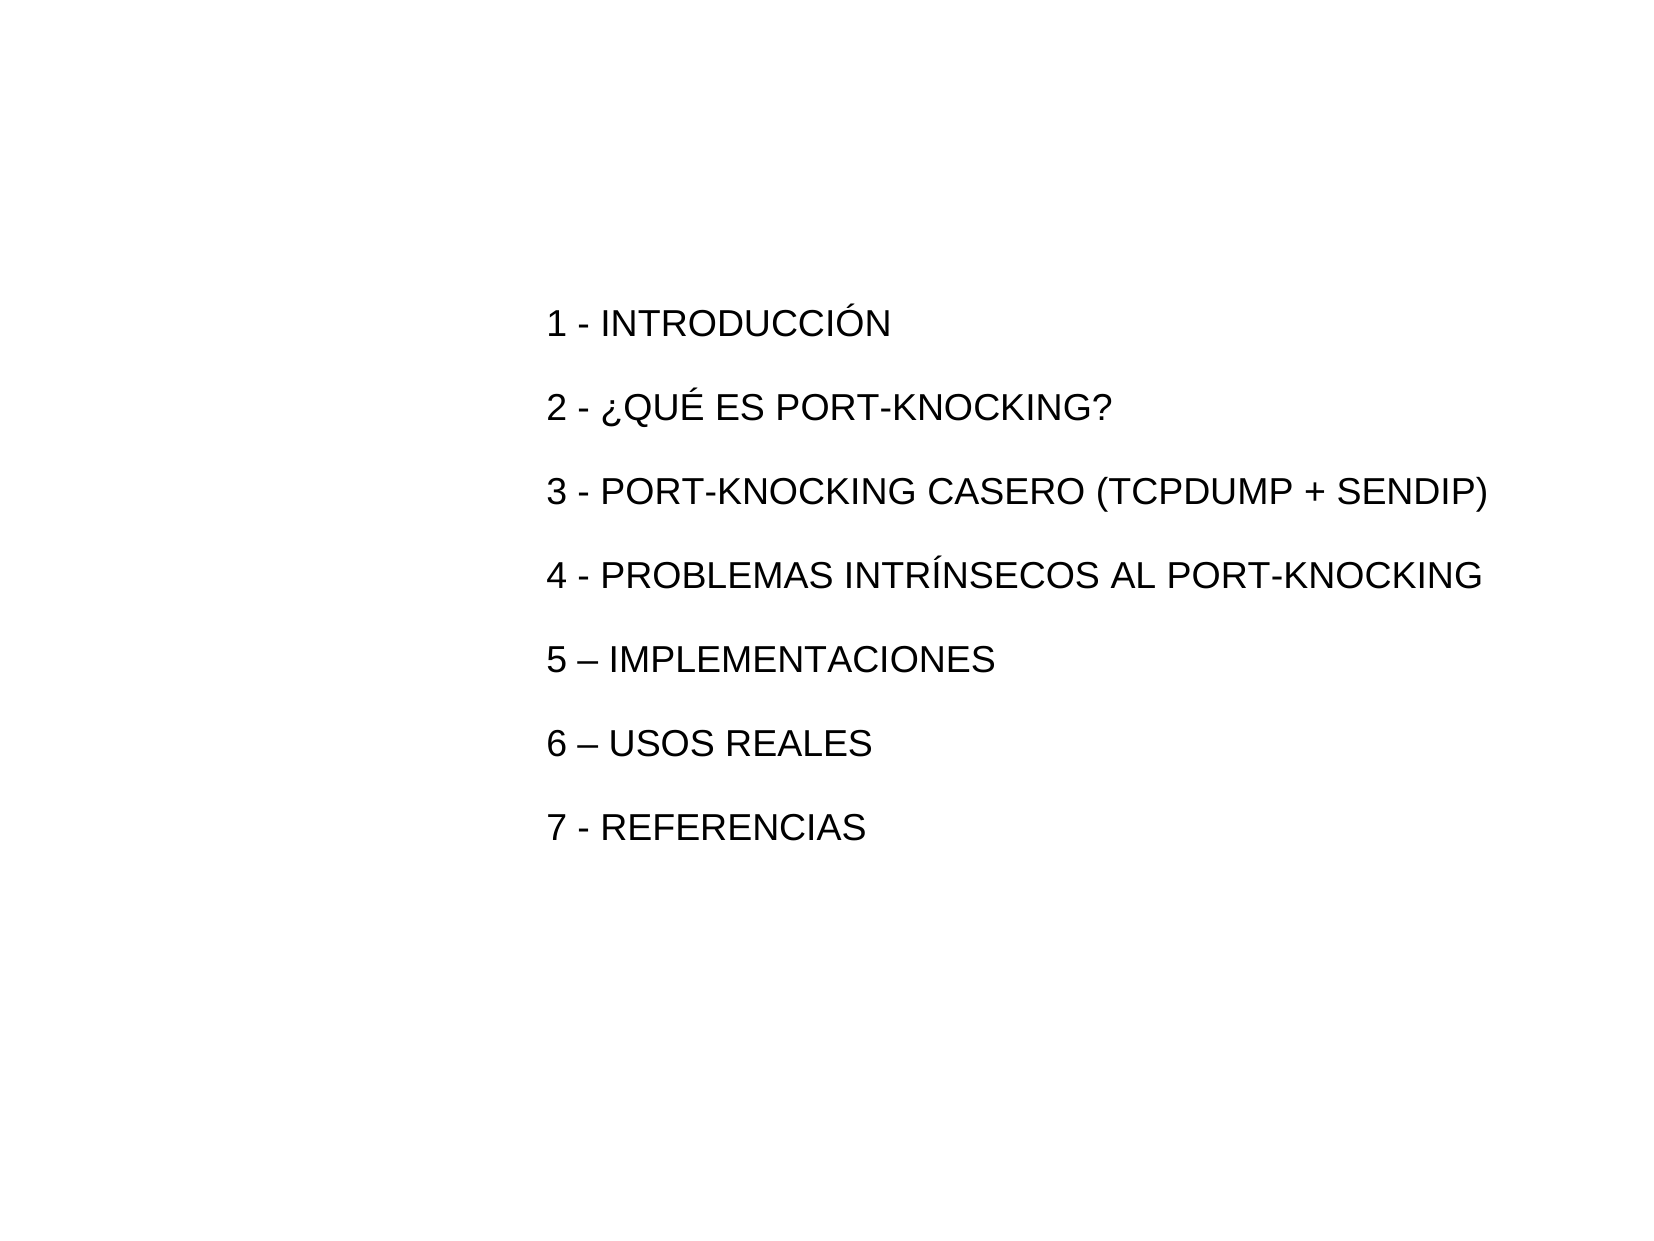

1 - INTRODUCCIÓN
2 - ¿QUÉ ES PORT-KNOCKING?
3 - PORT-KNOCKING CASERO (TCPDUMP + SENDIP)
4 - PROBLEMAS INTRÍNSECOS AL PORT-KNOCKING
5 – IMPLEMENTACIONES
6 – USOS REALES
7 - REFERENCIAS